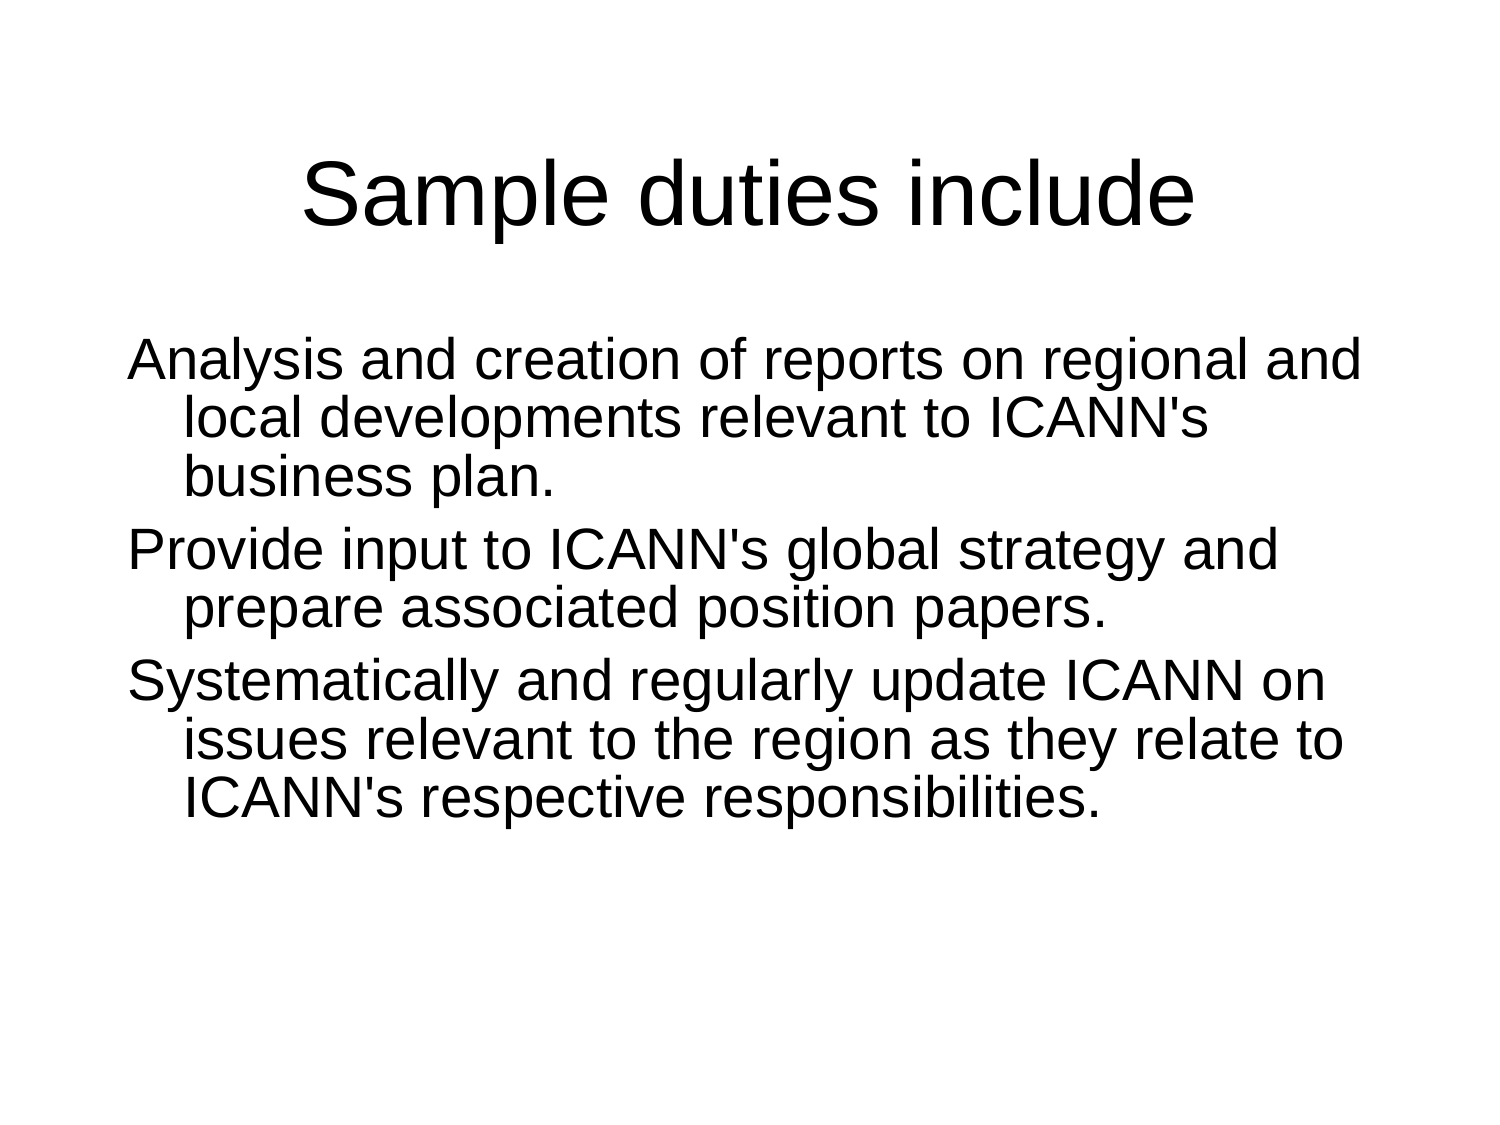

# Sample duties include
Analysis and creation of reports on regional and local developments relevant to ICANN's business plan.
Provide input to ICANN's global strategy and prepare associated position papers.
Systematically and regularly update ICANN on issues relevant to the region as they relate to ICANN's respective responsibilities.